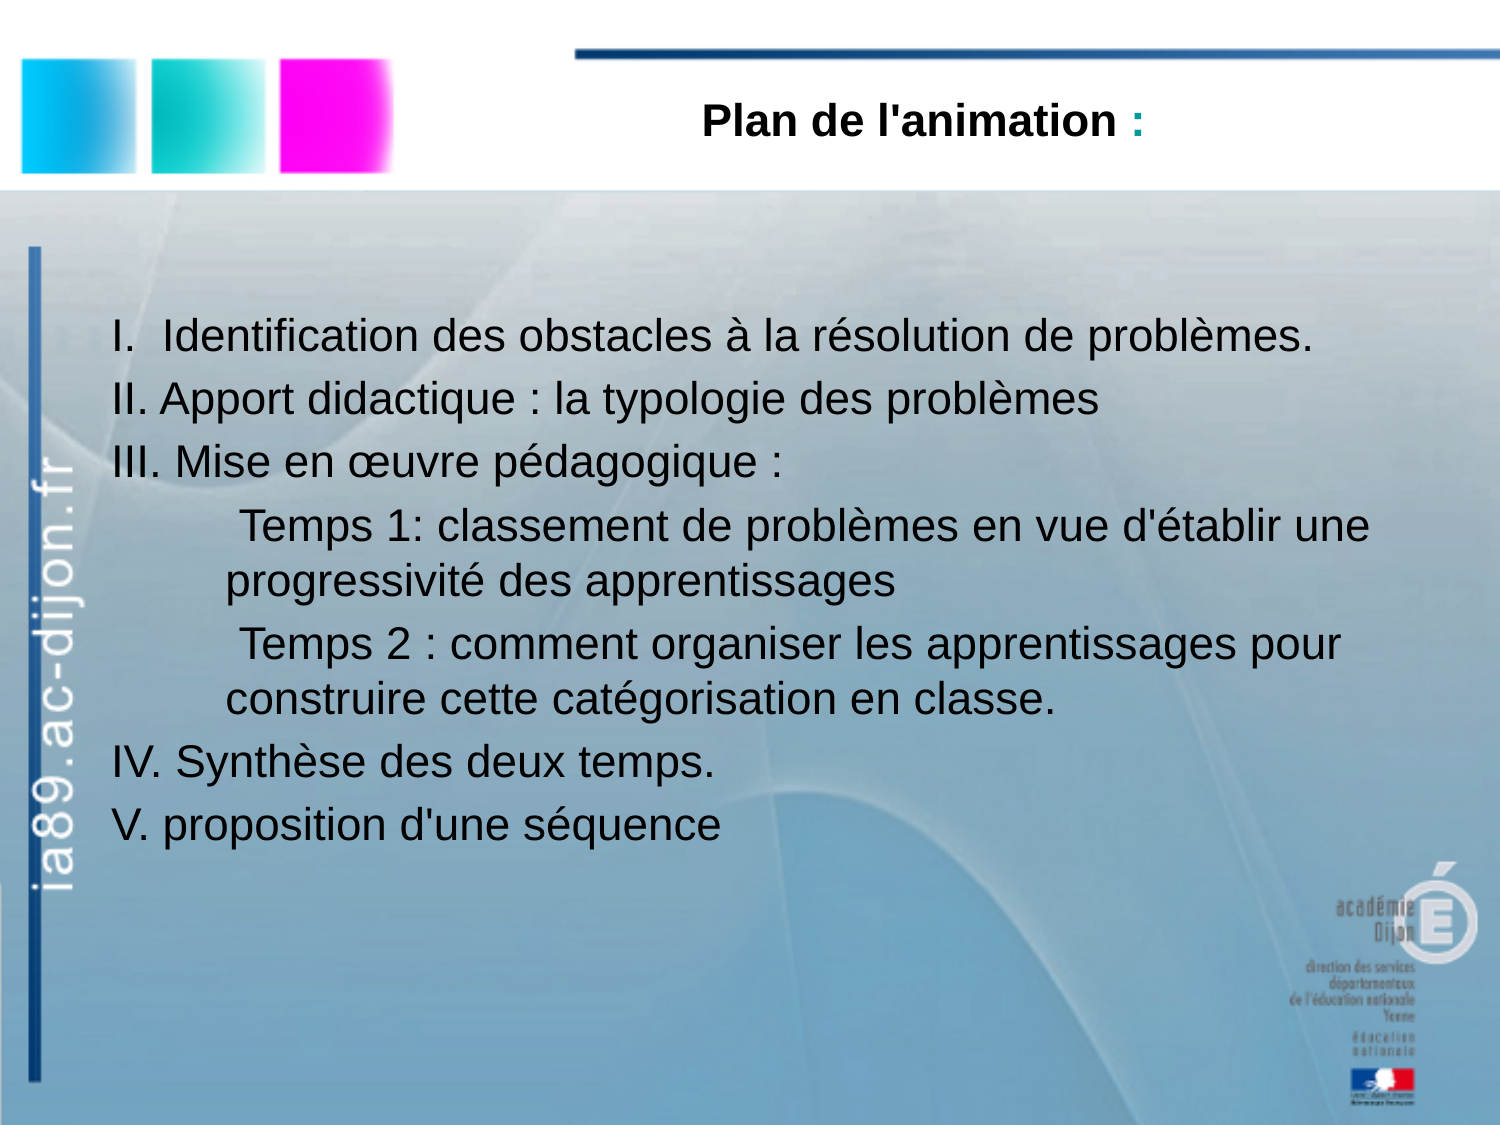

# Plan de l'animation :
I. Identification des obstacles à la résolution de problèmes.
II. Apport didactique : la typologie des problèmes
III. Mise en œuvre pédagogique :
 Temps 1: classement de problèmes en vue d'établir une progressivité des apprentissages
 Temps 2 : comment organiser les apprentissages pour construire cette catégorisation en classe.
IV. Synthèse des deux temps.
V. proposition d'une séquence